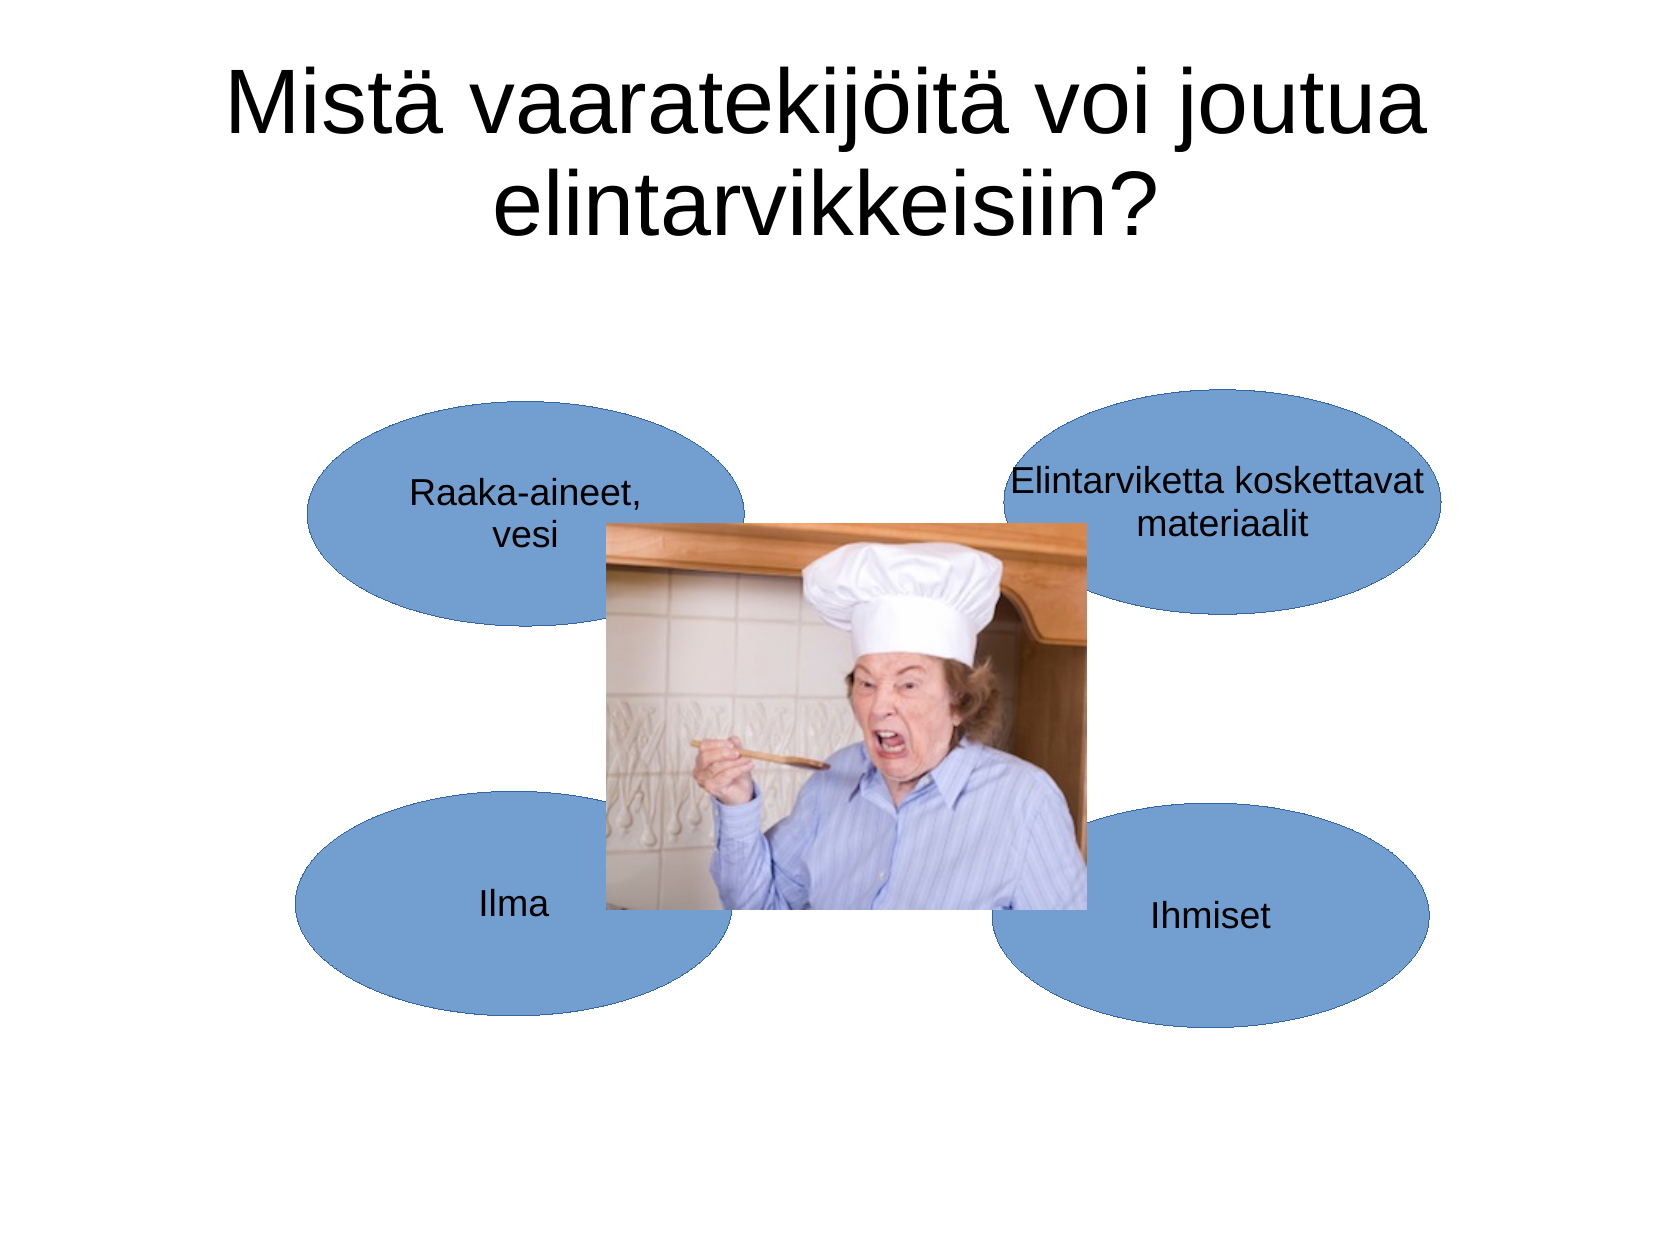

# Mistä vaaratekijöitä voi joutua elintarvikkeisiin?
Elintarviketta koskettavat
materiaalit
Raaka-aineet,
vesi
Ilma
Ihmiset